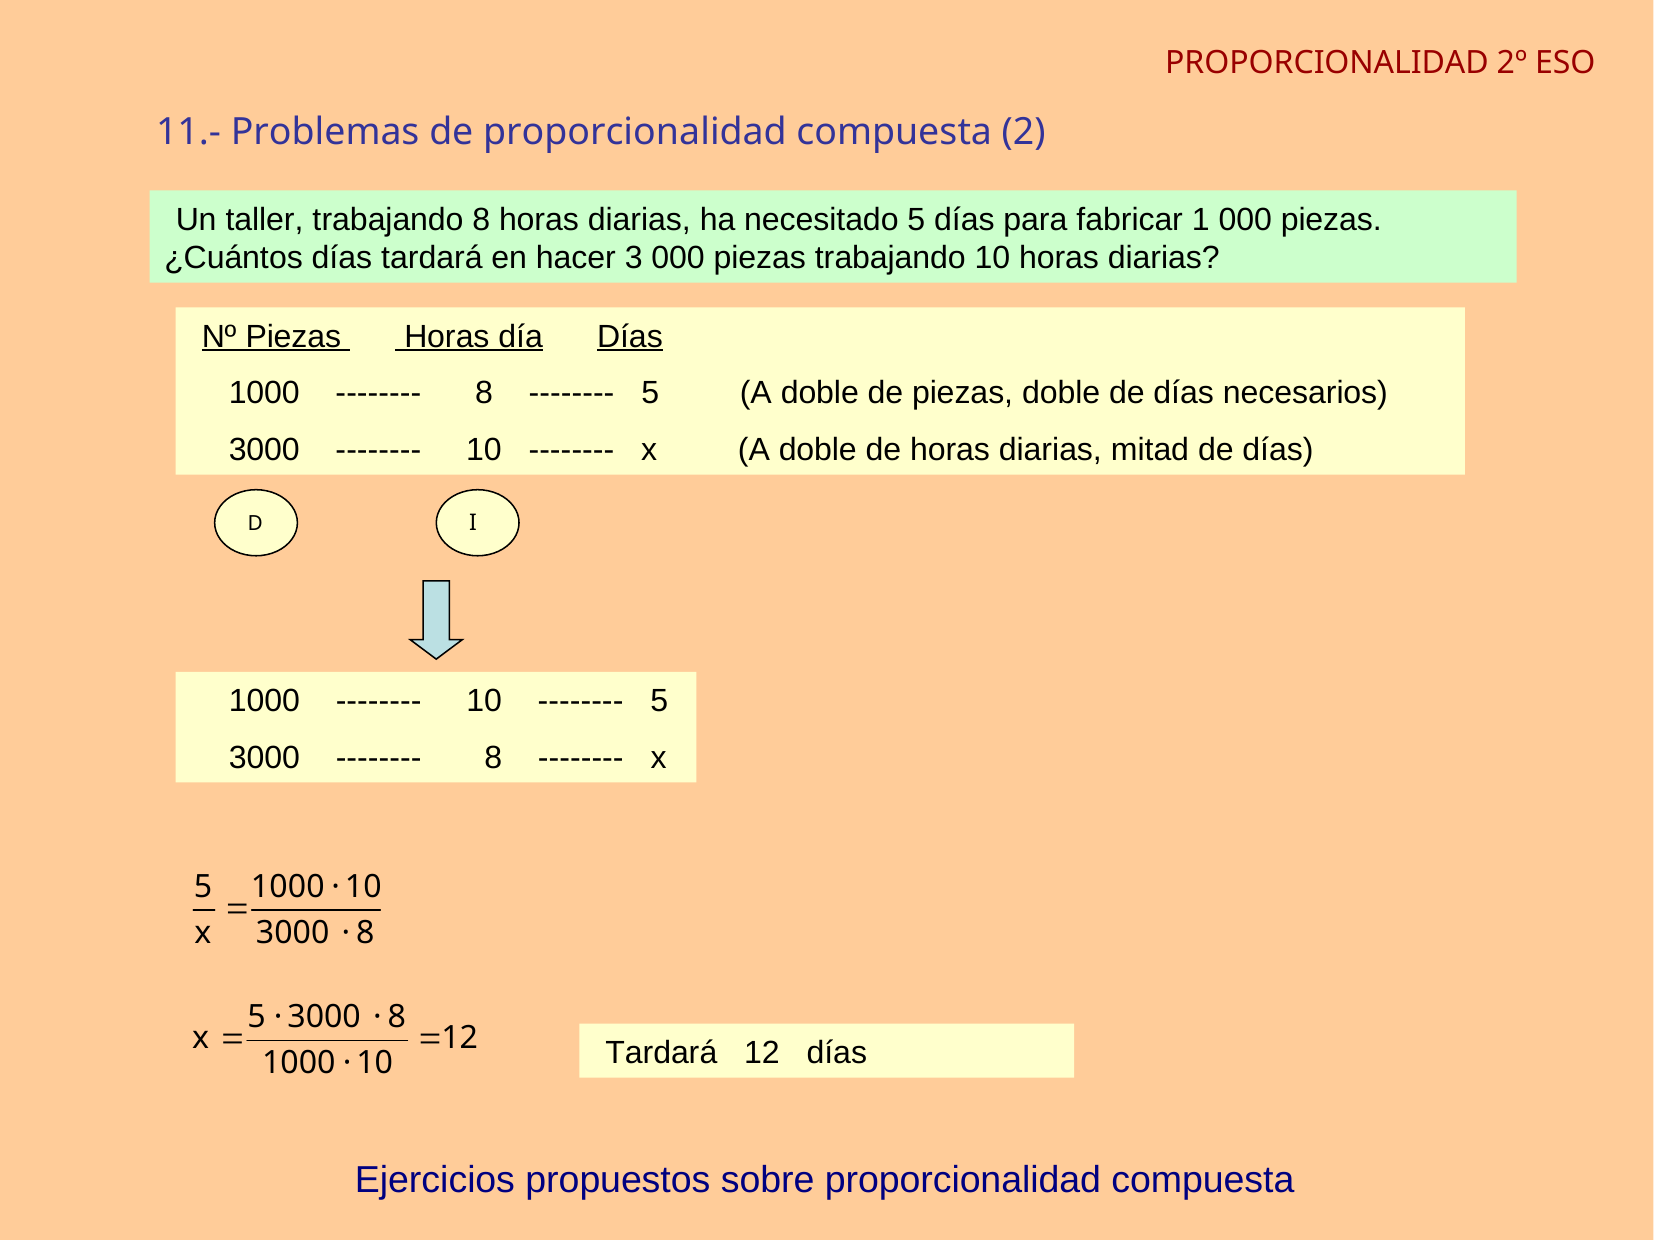

PROPORCIONALIDAD 2º ESO
11.- Problemas de proporcionalidad compuesta (2)
Un taller, trabajando 8 horas diarias, ha necesitado 5 días para fabricar 1 000 piezas. ¿Cuántos días tardará en hacer 3 000 piezas trabajando 10 horas diarias?
Nº Piezas Horas día Días
 1000 -------- 8 -------- 5 (A doble de piezas, doble de días necesarios)
 3000 -------- 10 -------- x (A doble de horas diarias, mitad de días)
 D
 I
 1000 -------- 10 -------- 5
 3000 -------- 8 -------- x
Tardará 12 días
Ejercicios propuestos sobre proporcionalidad compuesta